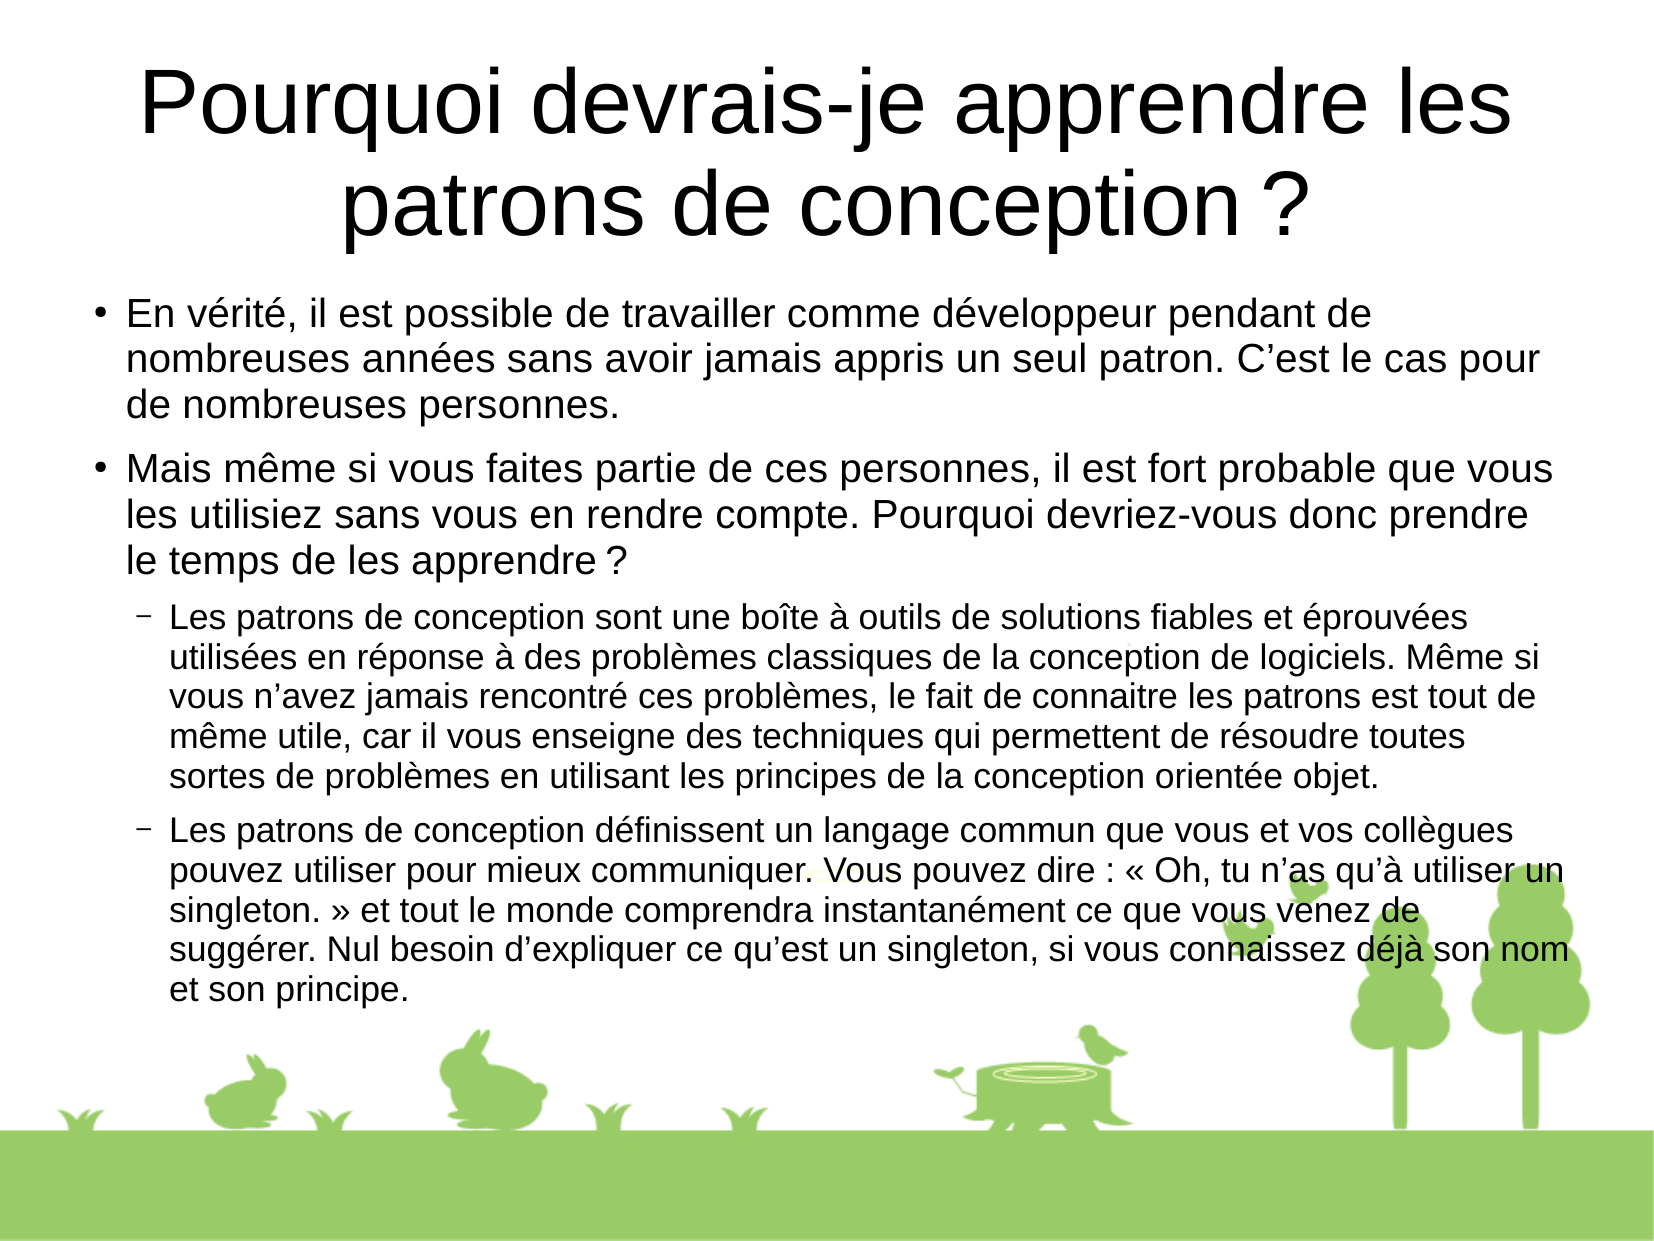

# Pourquoi devrais-je apprendre les patrons de conception ?
En vérité, il est possible de travailler comme développeur pendant de nombreuses années sans avoir jamais appris un seul patron. C’est le cas pour de nombreuses personnes.
Mais même si vous faites partie de ces personnes, il est fort probable que vous les utilisiez sans vous en rendre compte. Pourquoi devriez-vous donc prendre le temps de les apprendre ?
Les patrons de conception sont une boîte à outils de solutions fiables et éprouvées utilisées en réponse à des problèmes classiques de la conception de logiciels. Même si vous n’avez jamais rencontré ces problèmes, le fait de connaitre les patrons est tout de même utile, car il vous enseigne des techniques qui permettent de résoudre toutes sortes de problèmes en utilisant les principes de la conception orientée objet.
Les patrons de conception définissent un langage commun que vous et vos collègues pouvez utiliser pour mieux communiquer. Vous pouvez dire : « Oh, tu n’as qu’à utiliser un singleton. » et tout le monde comprendra instantanément ce que vous venez de suggérer. Nul besoin d’expliquer ce qu’est un singleton, si vous connaissez déjà son nom et son principe.